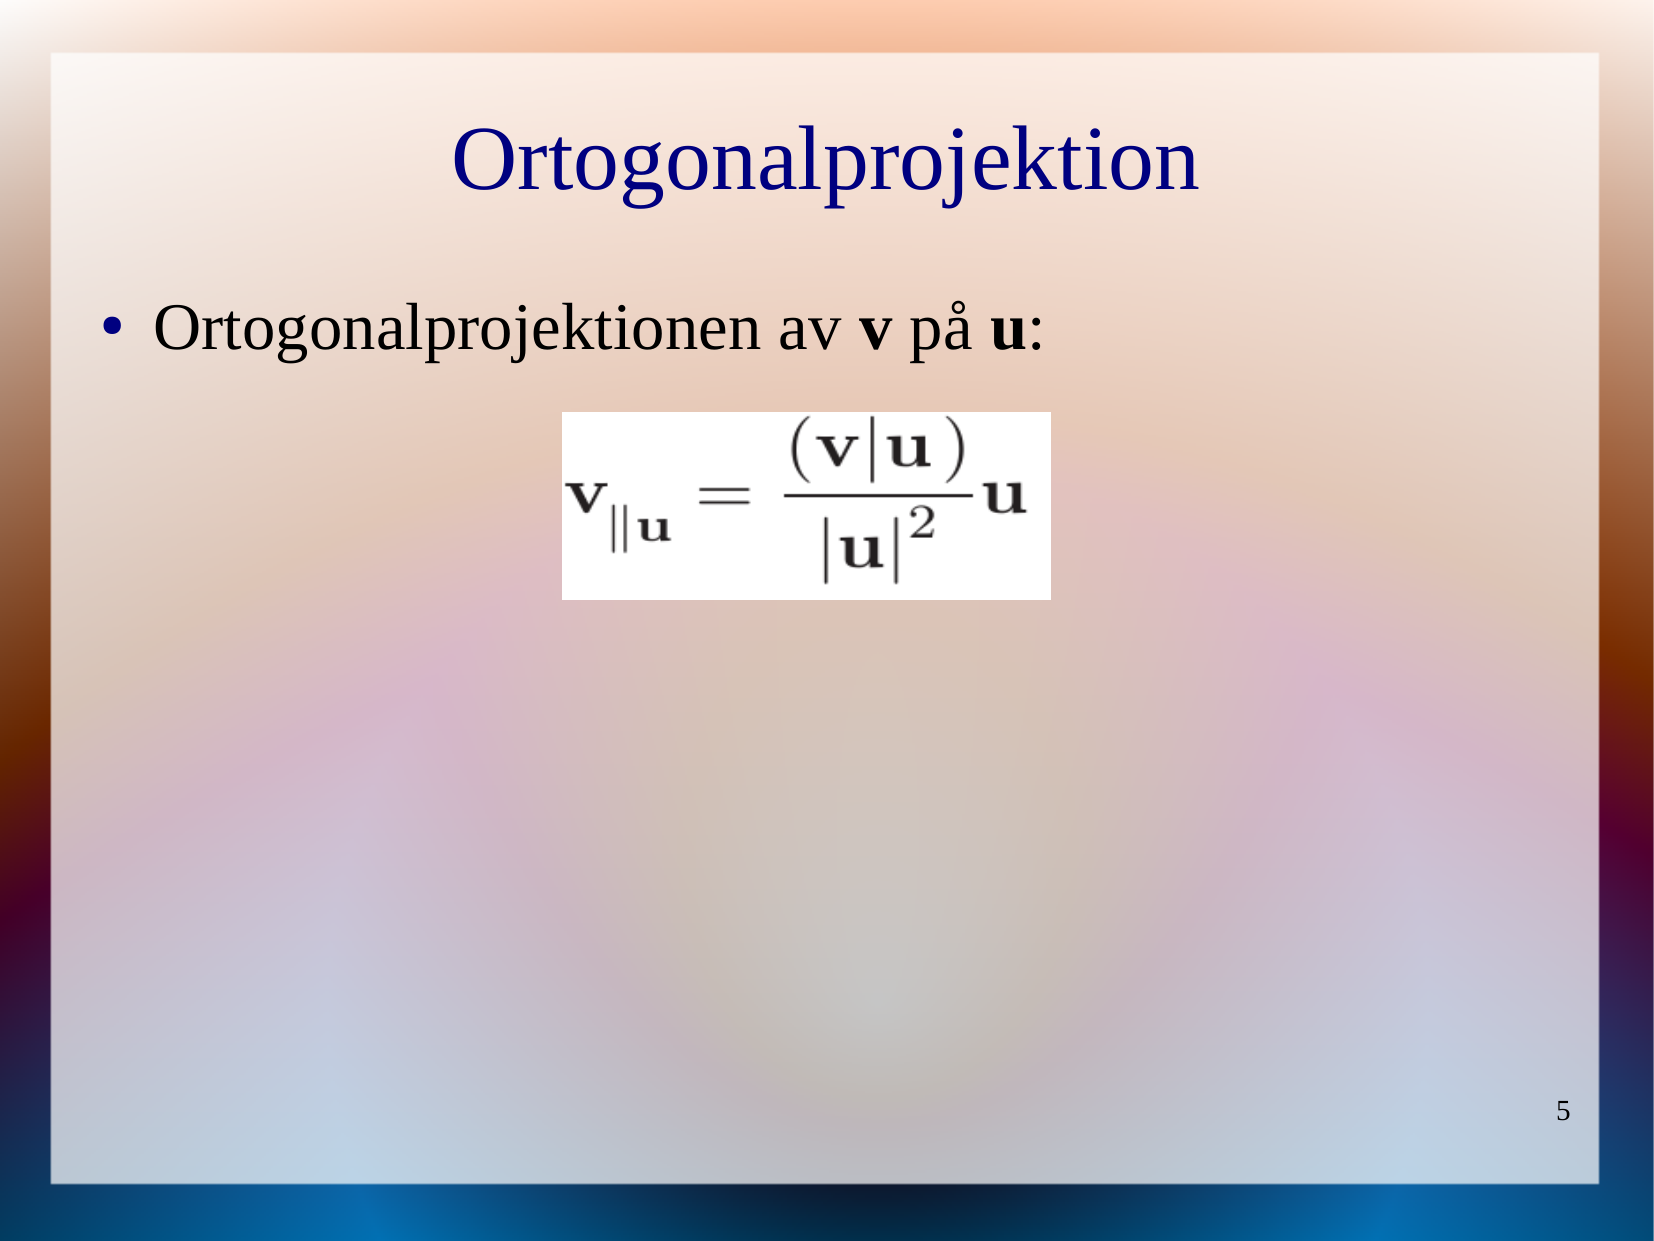

# Ortogonalprojektion
Ortogonalprojektionen av v på u:
5